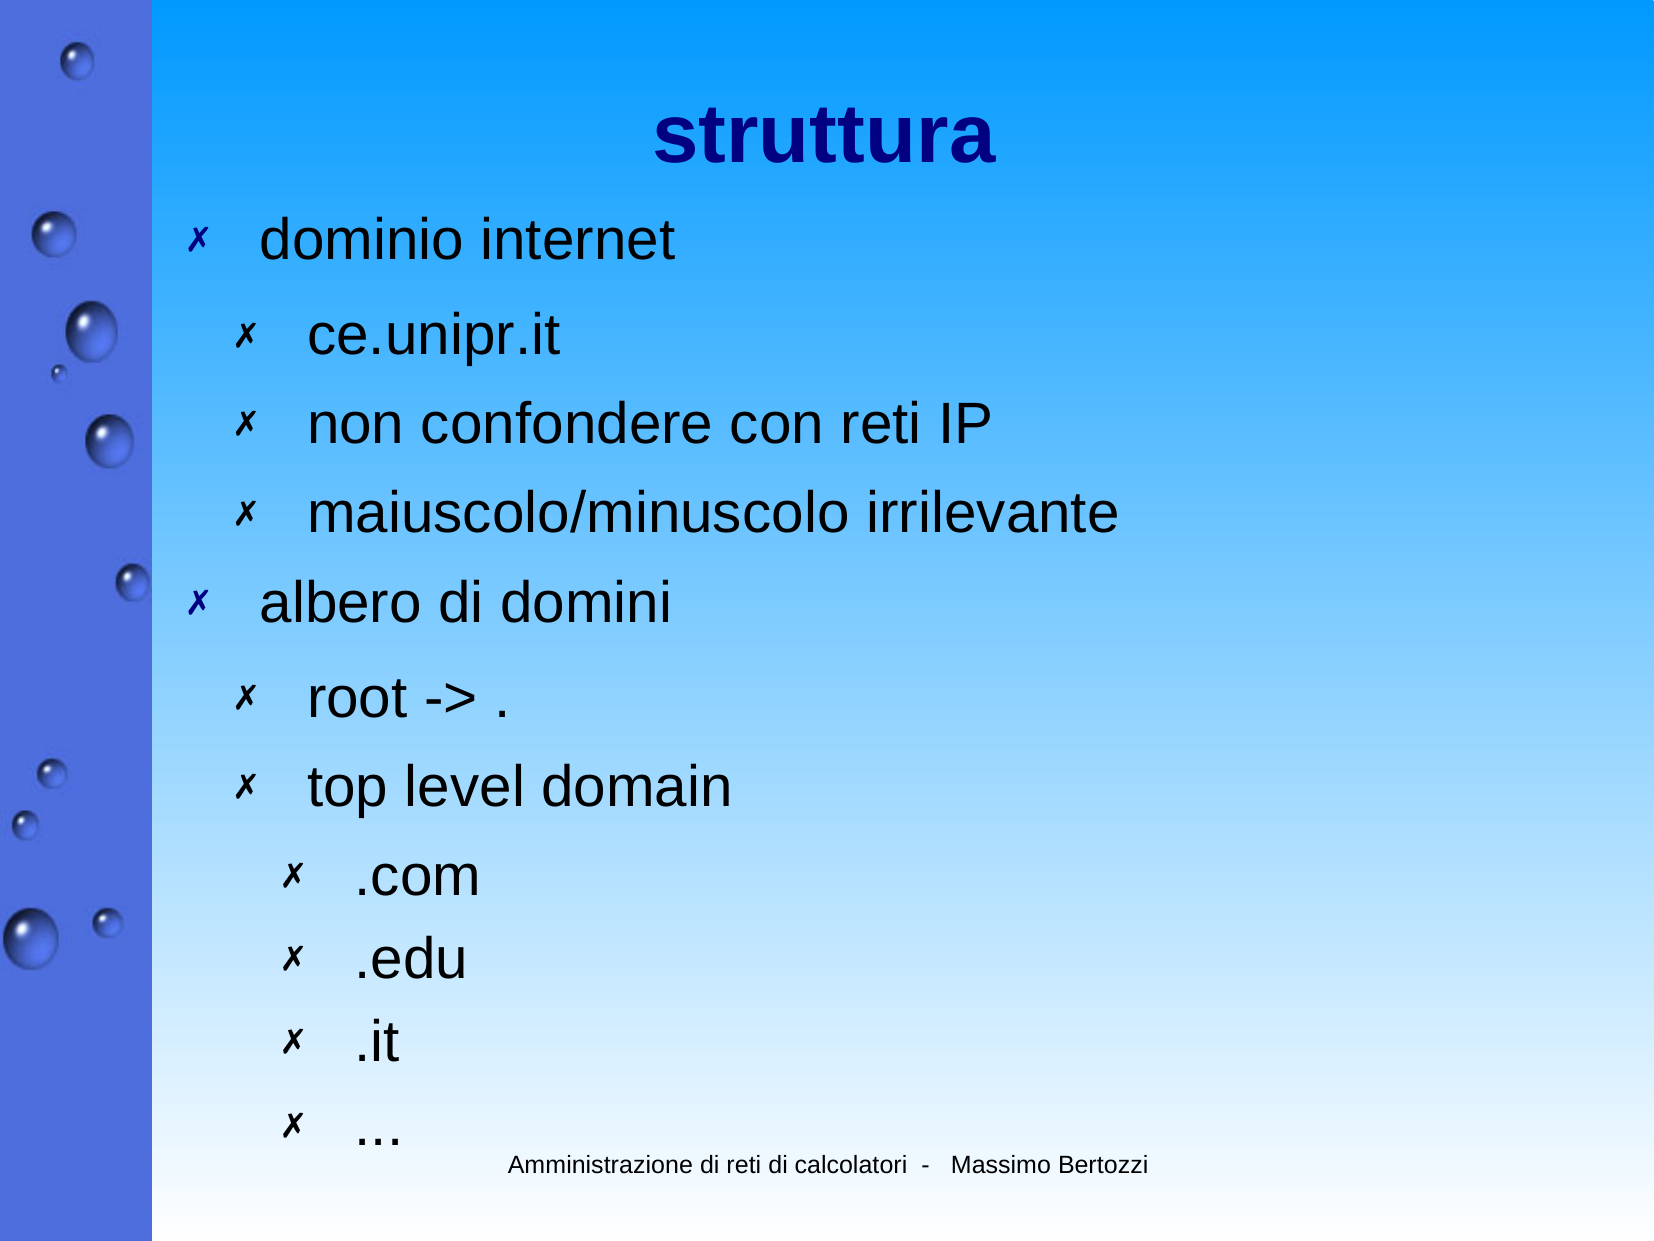

# struttura
dominio internet
ce.unipr.it
non confondere con reti IP
maiuscolo/minuscolo irrilevante
albero di domini
root -> .
top level domain
.com
.edu
.it
...